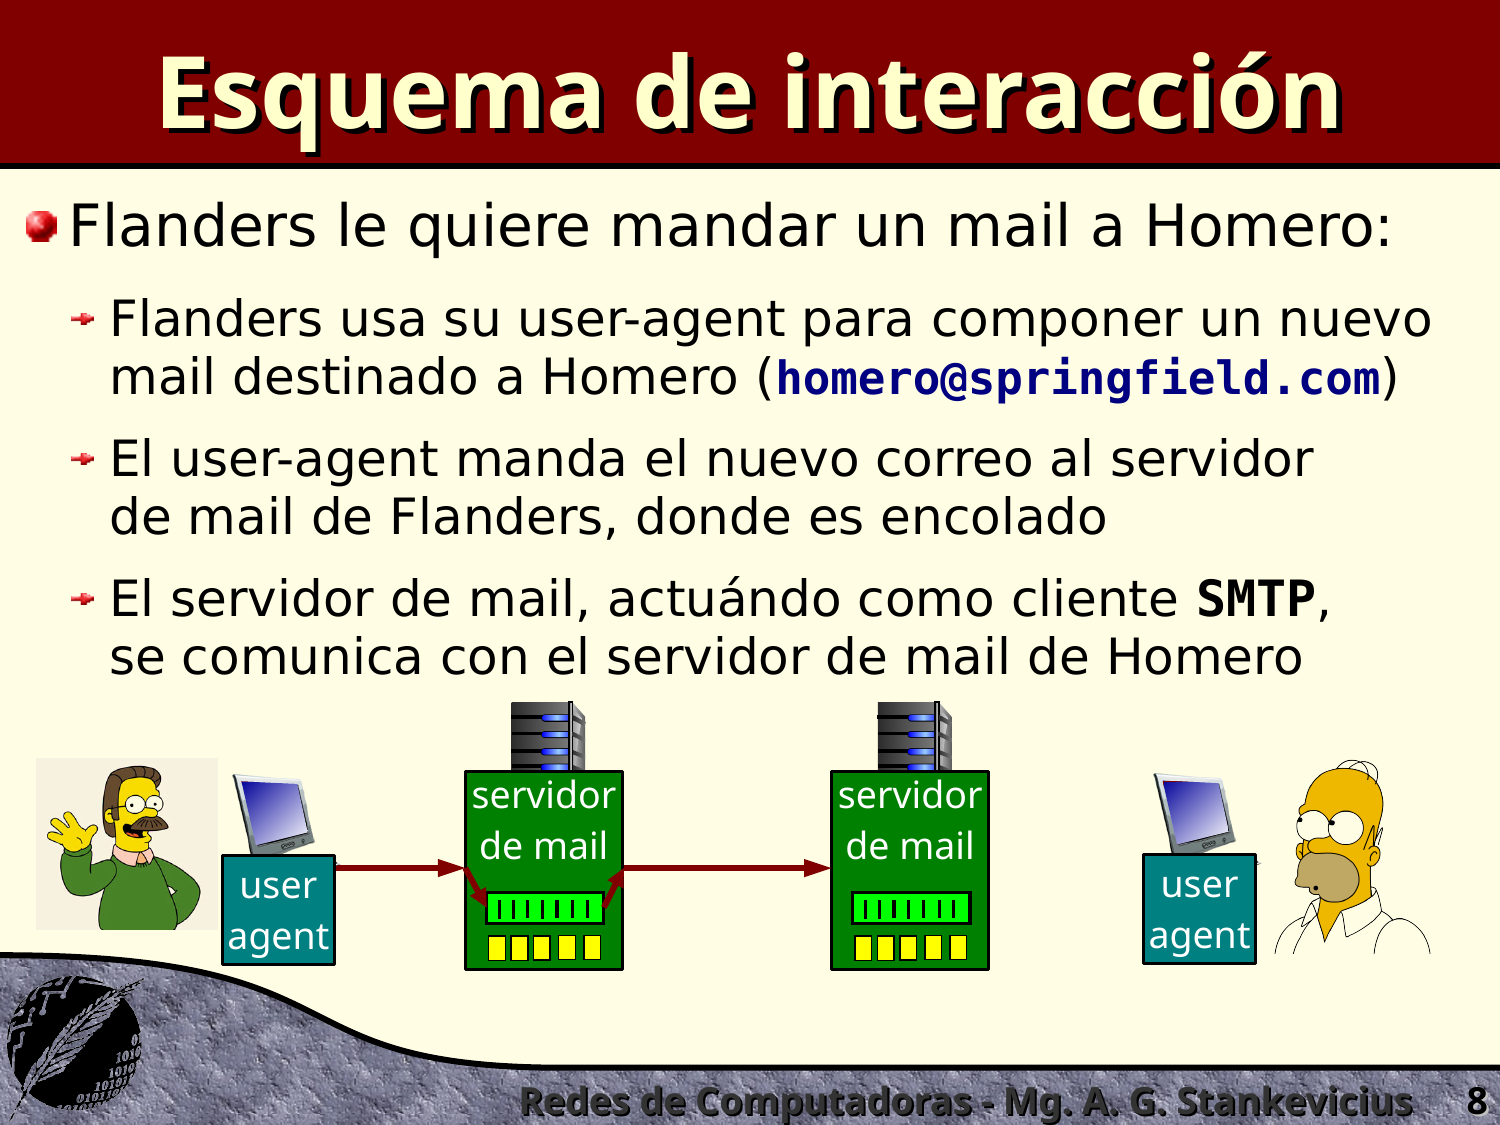

# Esquema de interacción
Flanders le quiere mandar un mail a Homero:
Flanders usa su user-agent para componer un nuevo mail destinado a Homero (homero@springfield.com)
El user-agent manda el nuevo correo al servidor
de mail de Flanders, donde es encolado
El servidor de mail, actuándo como cliente SMTP,
se comunica con el servidor de mail de Homero
user
agent
user
agent
servidor
de mail
servidor
de mail
8